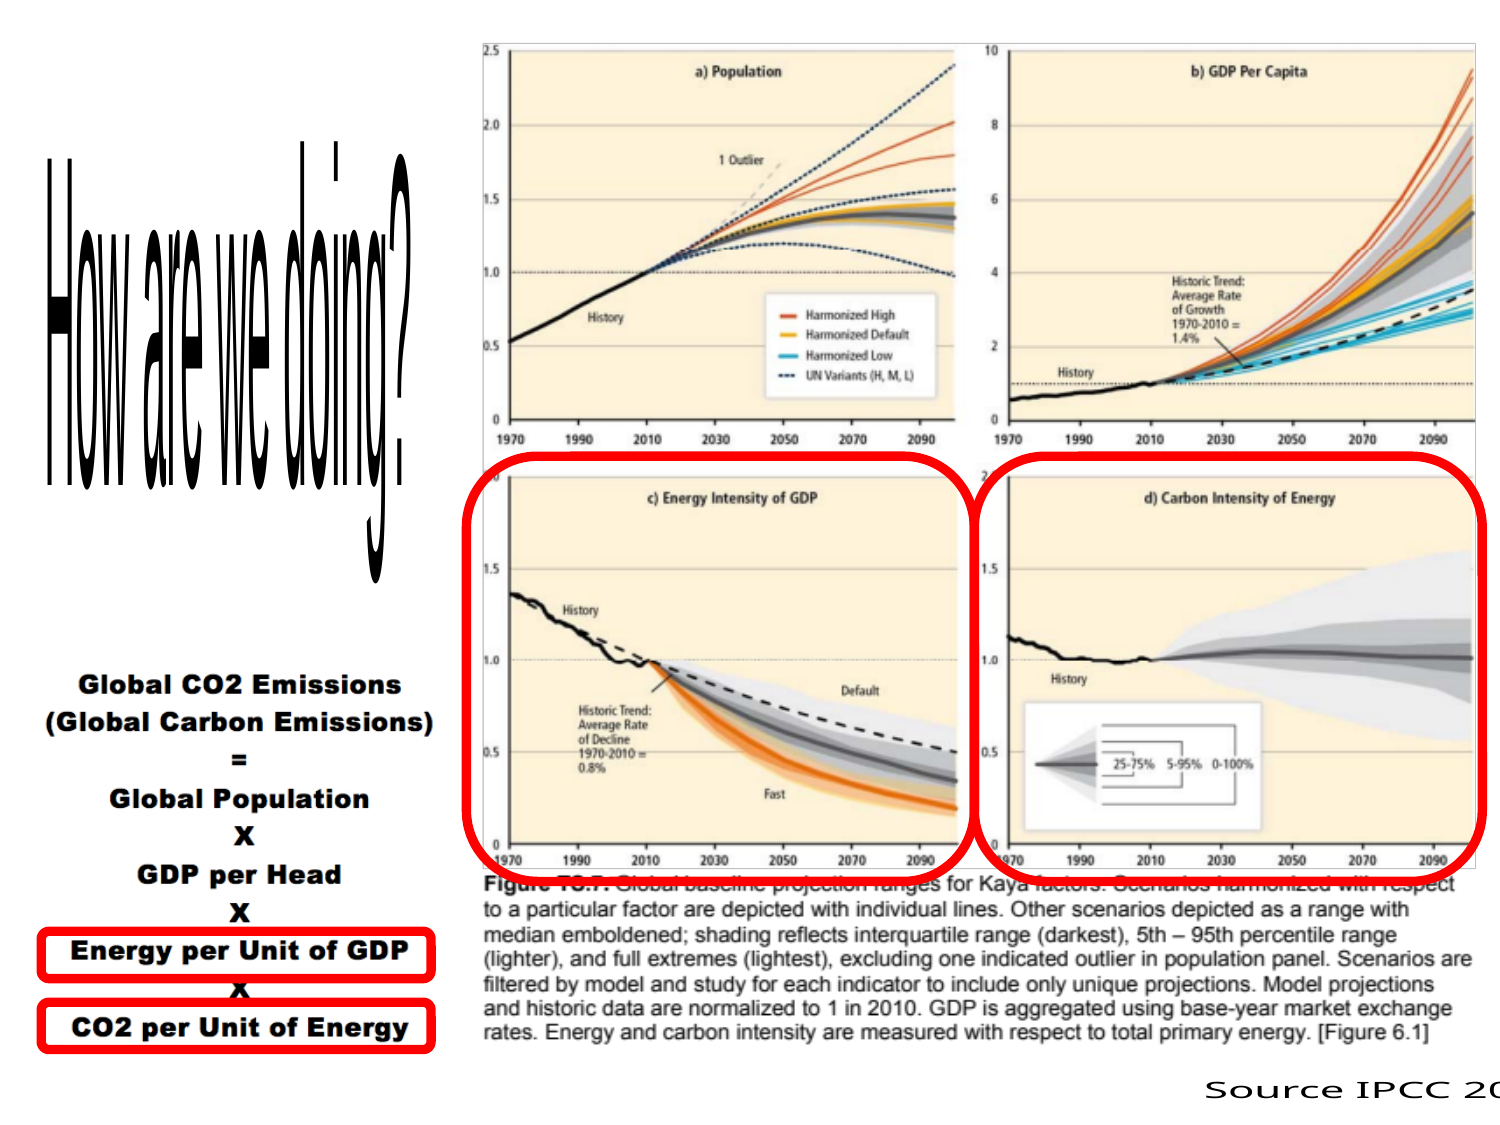

How are we doing?
Source IPCC 2013